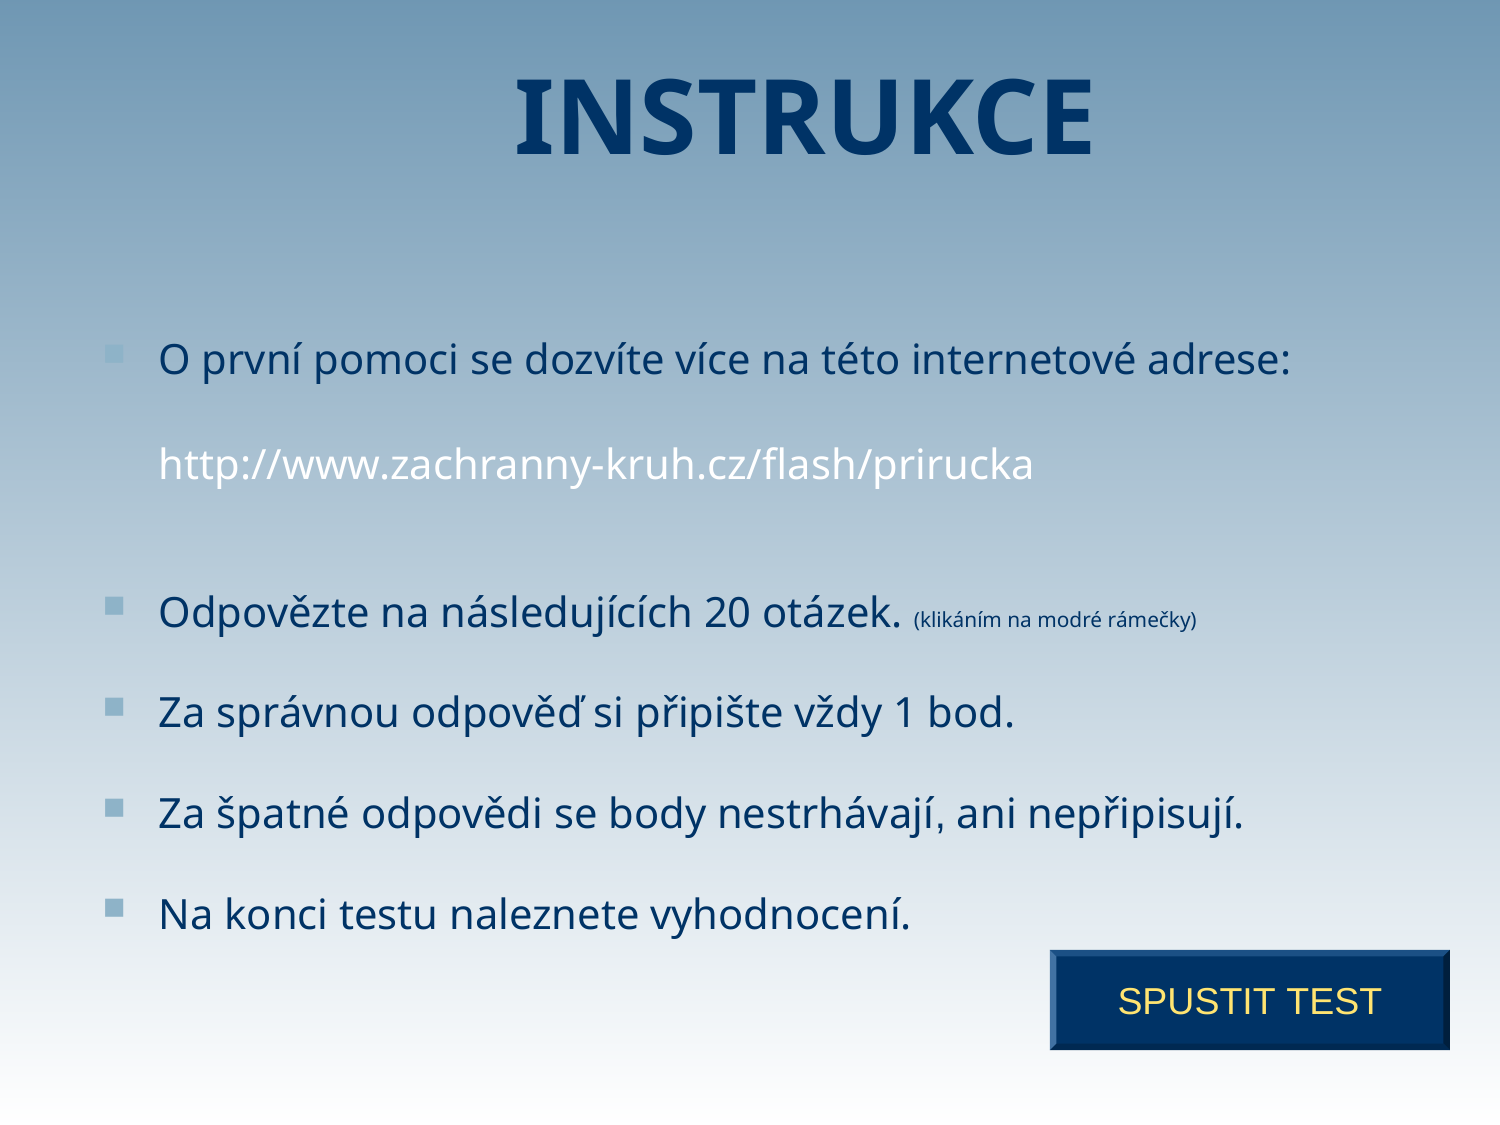

INSTRUKCE
# O první pomoci se dozvíte více na této internetové adrese:
	http://www.zachranny-kruh.cz/flash/prirucka
Odpovězte na následujících 20 otázek. (klikáním na modré rámečky)
Za správnou odpověď si připište vždy 1 bod.
Za špatné odpovědi se body nestrhávají, ani nepřipisují.
Na konci testu naleznete vyhodnocení.
SPUSTIT TEST